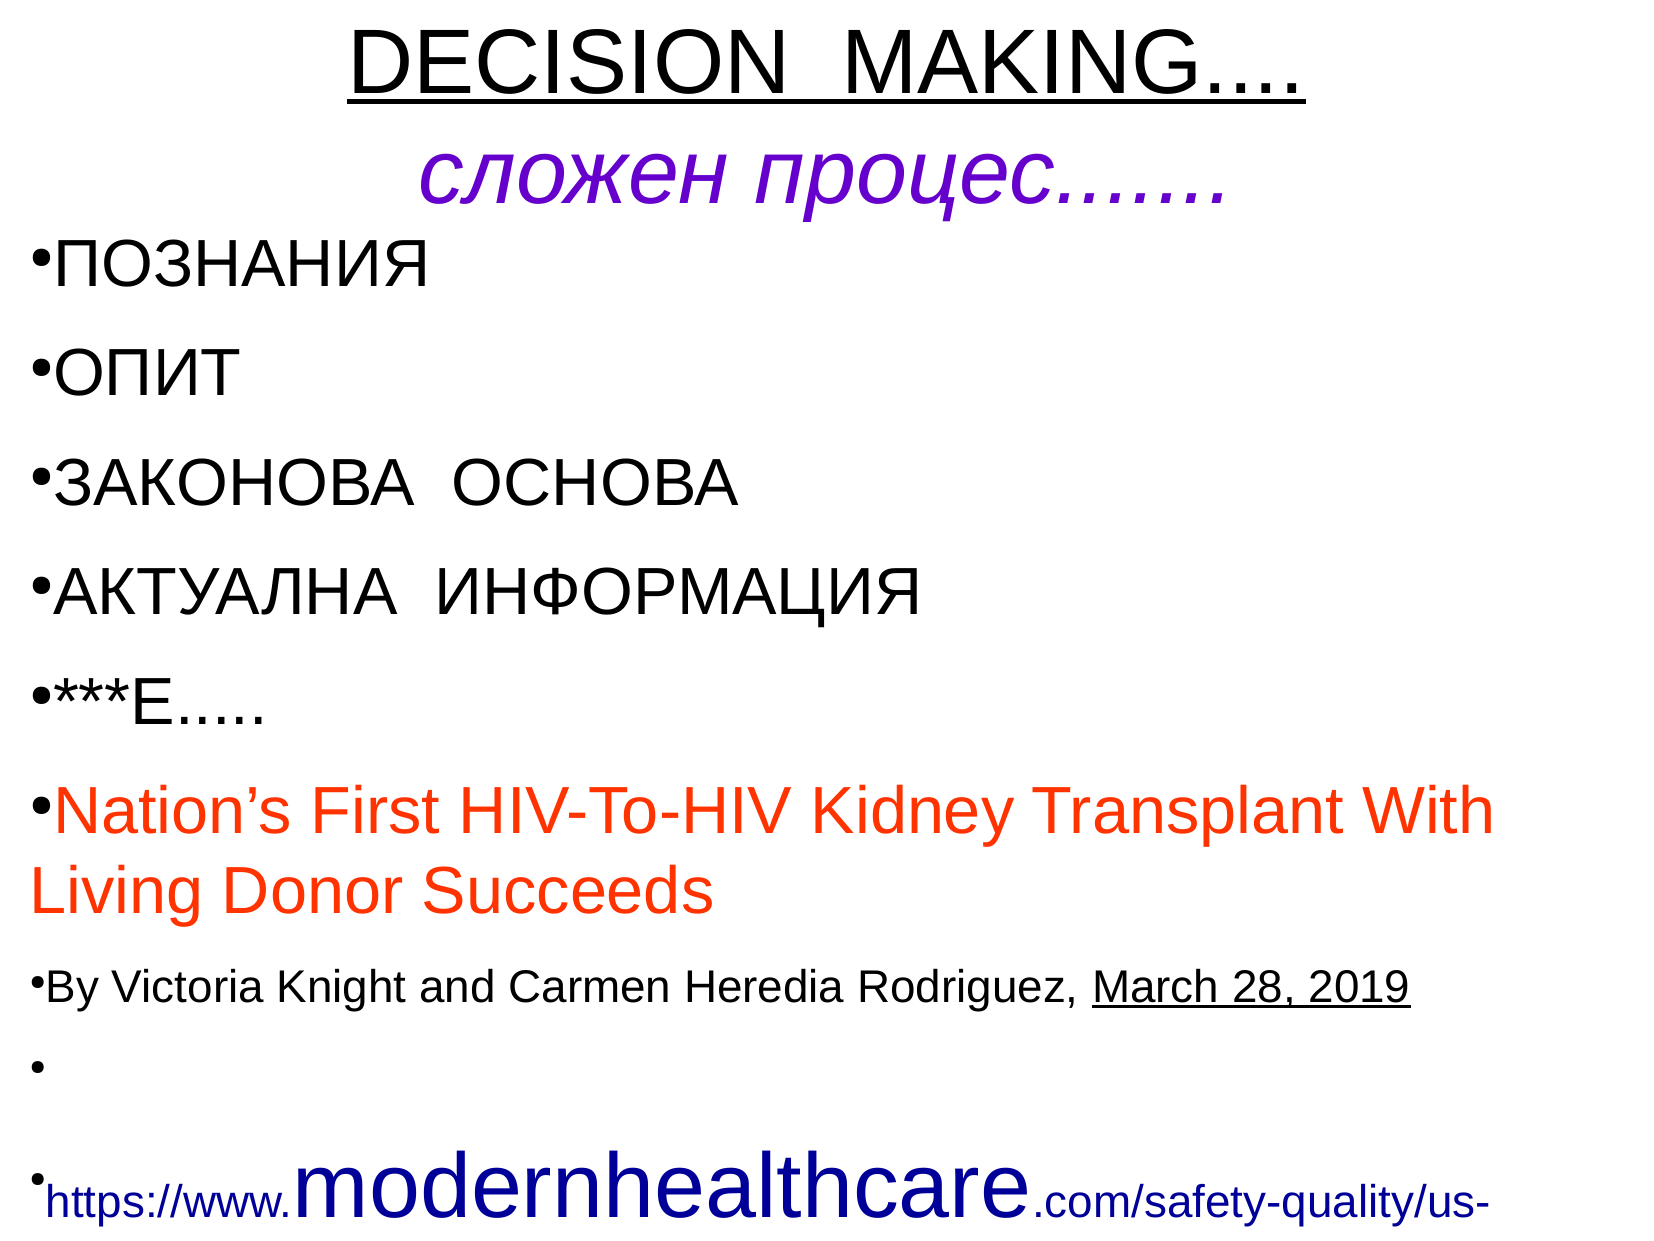

# DECISION MAKING.... сложен процес.......
ПОЗНАНИЯ
ОПИТ
ЗАКОНОВА ОСНОВА
АКТУАЛНА ИНФОРМАЦИЯ
***Е.....
Nation’s First HIV-To-HIV Kidney Transplant With Living Donor Succeeds
By Victoria Knight and Carmen Heredia Rodriguez, March 28, 2019
https://www.modernhealthcare.com/safety-quality/us-begins-organ-transplants-living-donors-who-have-hiv